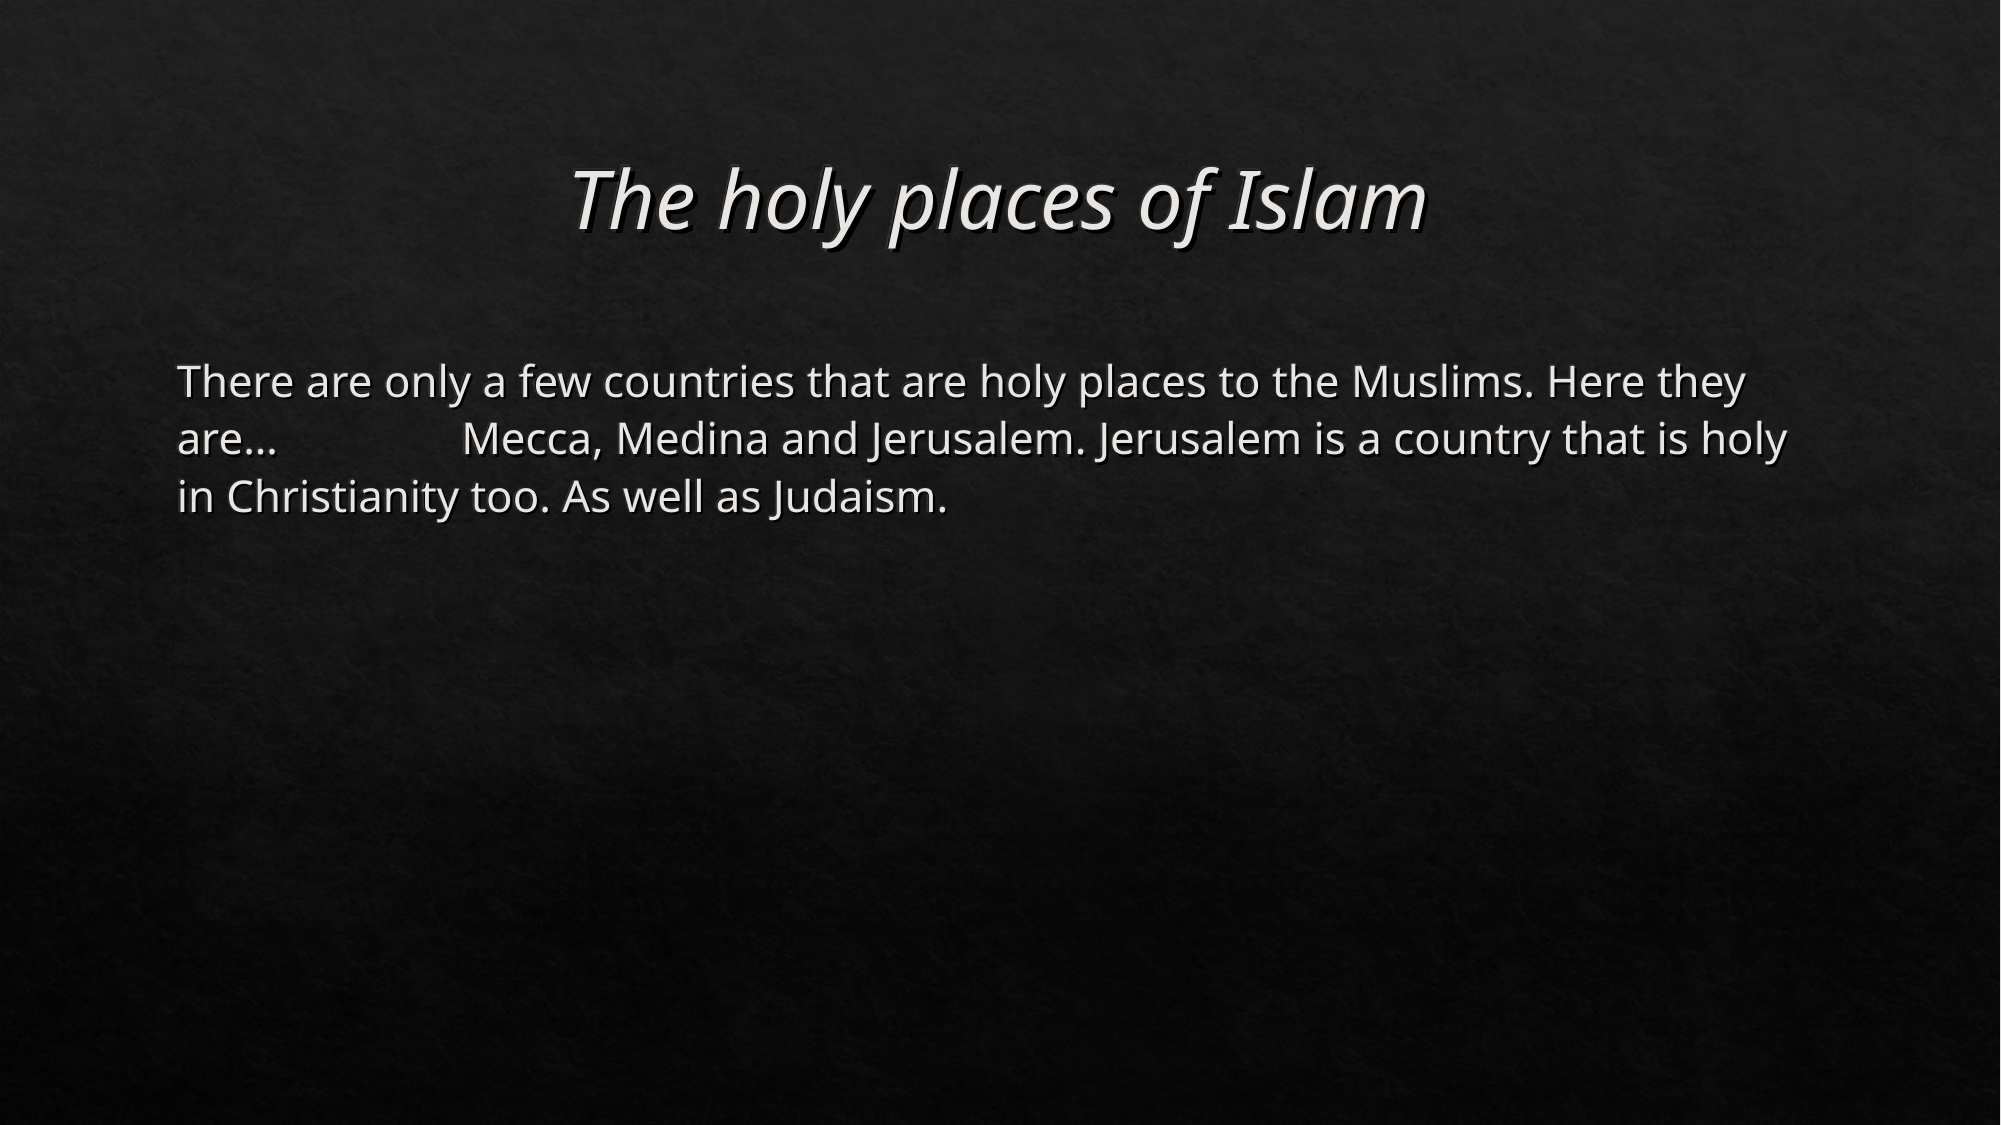

# The holy places of Islam
There are only a few countries that are holy places to the Muslims. Here they are… Mecca, Medina and Jerusalem. Jerusalem is a country that is holy in Christianity too. As well as Judaism.